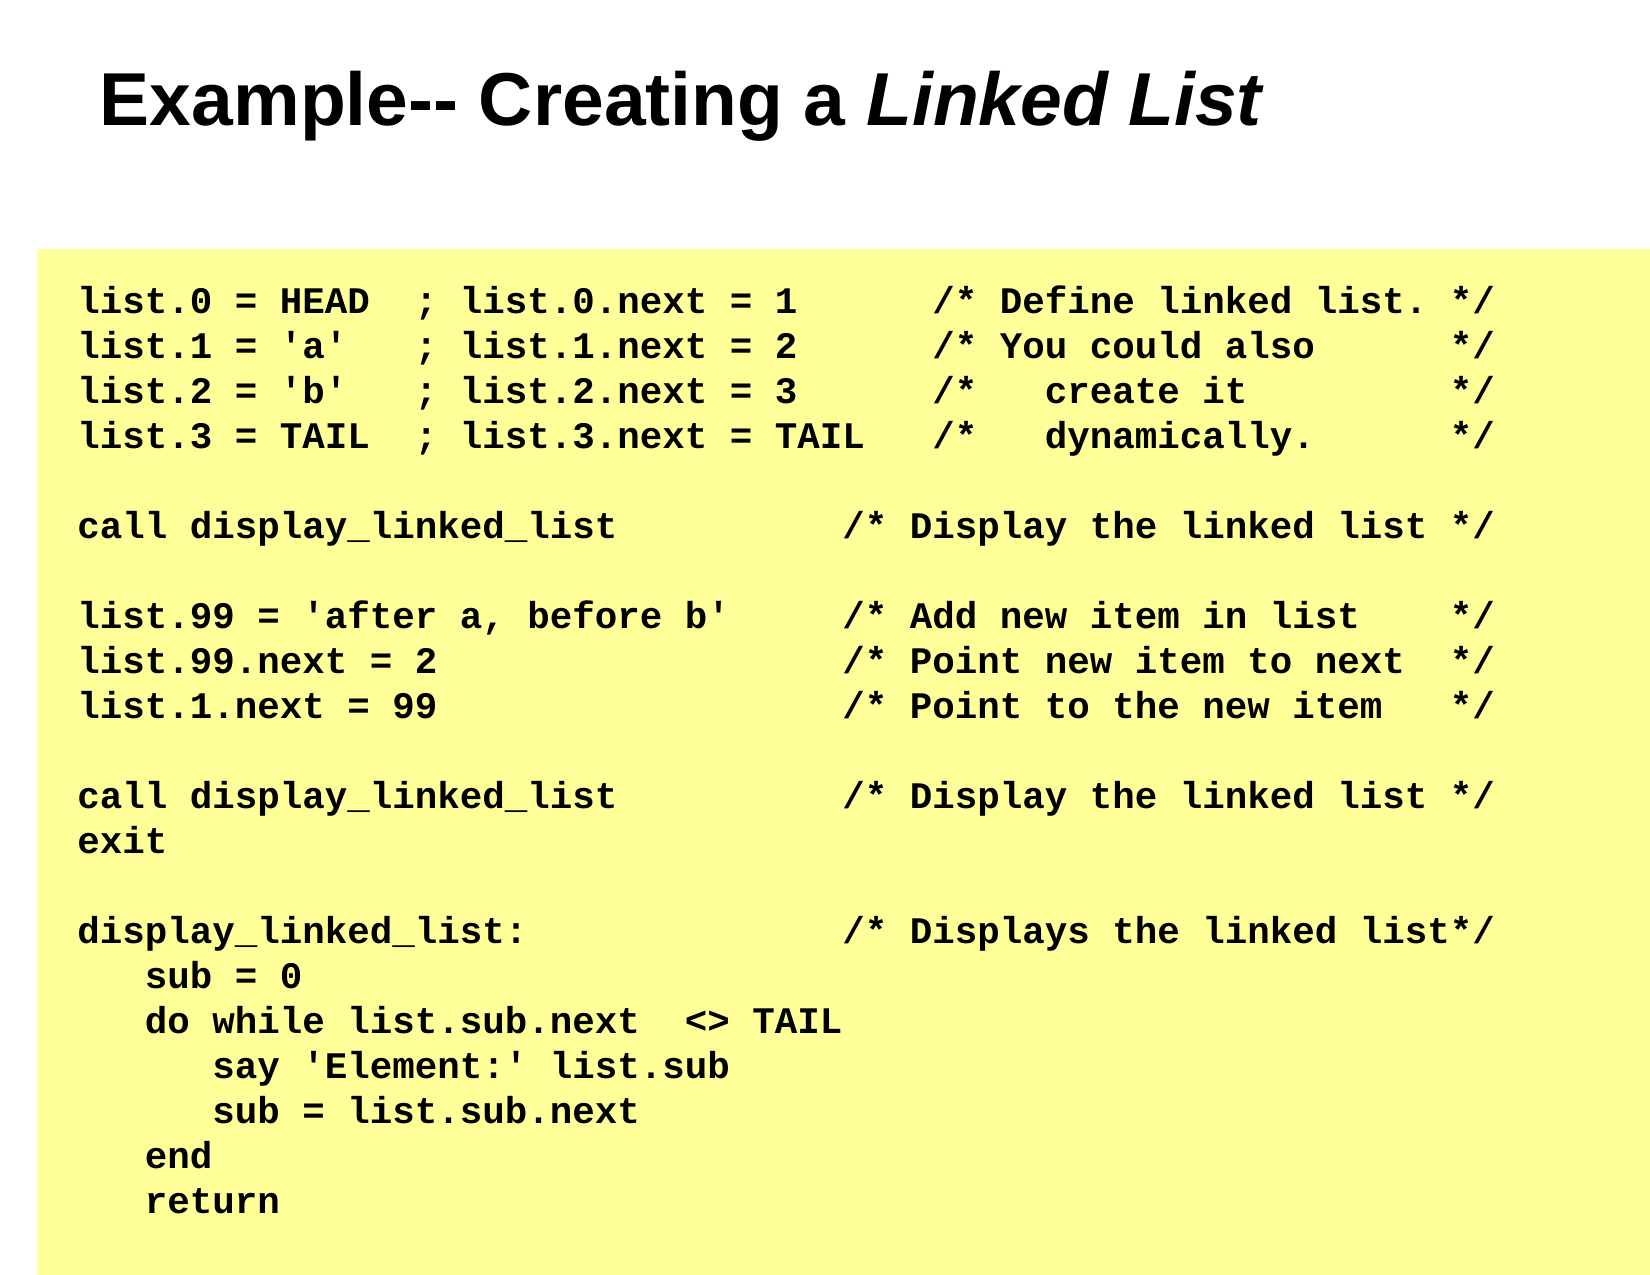

Example-- Creating a Linked List
list.0 = HEAD ; list.0.next = 1 /* Define linked list. */
list.1 = 'a' ; list.1.next = 2 /* You could also */
list.2 = 'b' ; list.2.next = 3 /* create it */
list.3 = TAIL ; list.3.next = TAIL /* dynamically. */
call display_linked_list /* Display the linked list */
list.99 = 'after a, before b' /* Add new item in list */
list.99.next = 2 /* Point new item to next */
list.1.next = 99 /* Point to the new item */
call display_linked_list /* Display the linked list */
exit
display_linked_list: /* Displays the linked list*/
 sub = 0
 do while list.sub.next <> TAIL
 say 'Element:' list.sub
 sub = list.sub.next
 end
 return